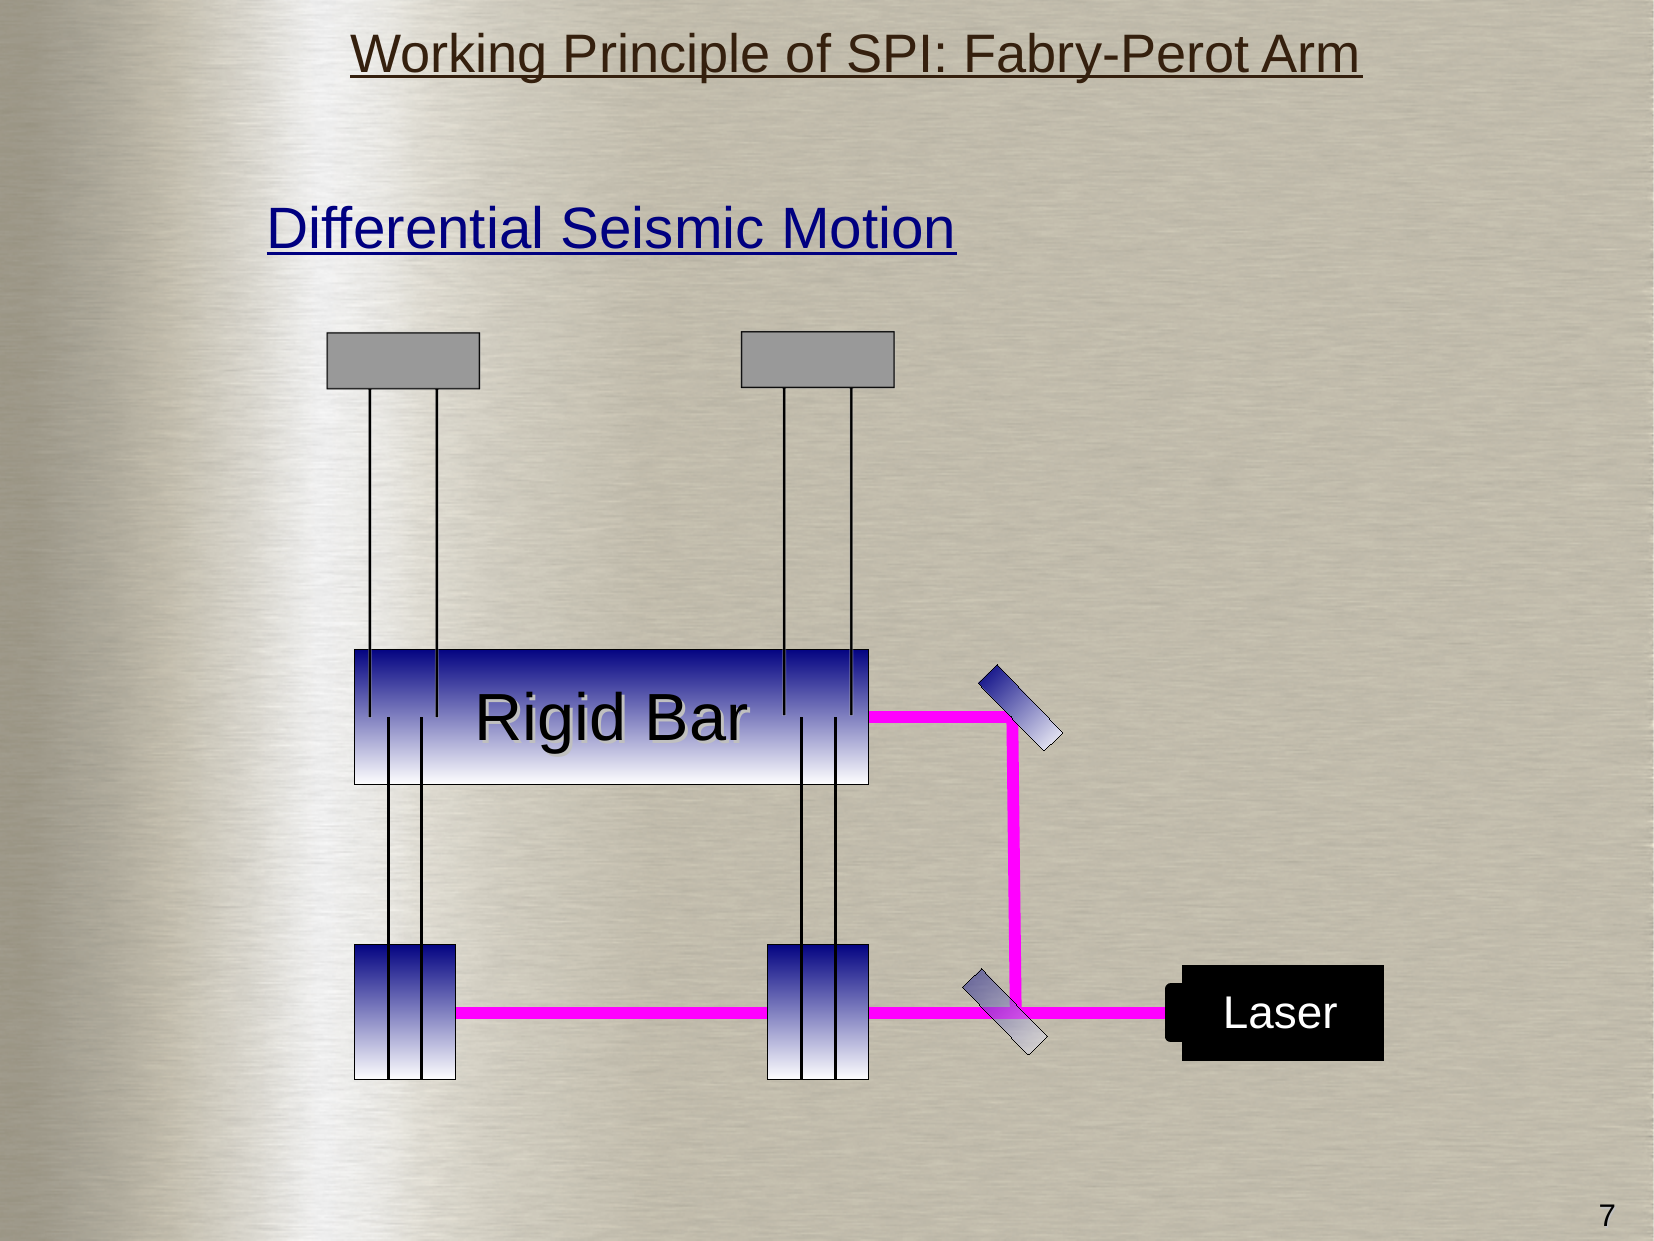

Working Principle of SPI: Fabry-Perot Arm
Differential Seismic Motion
Rigid Bar
Laser